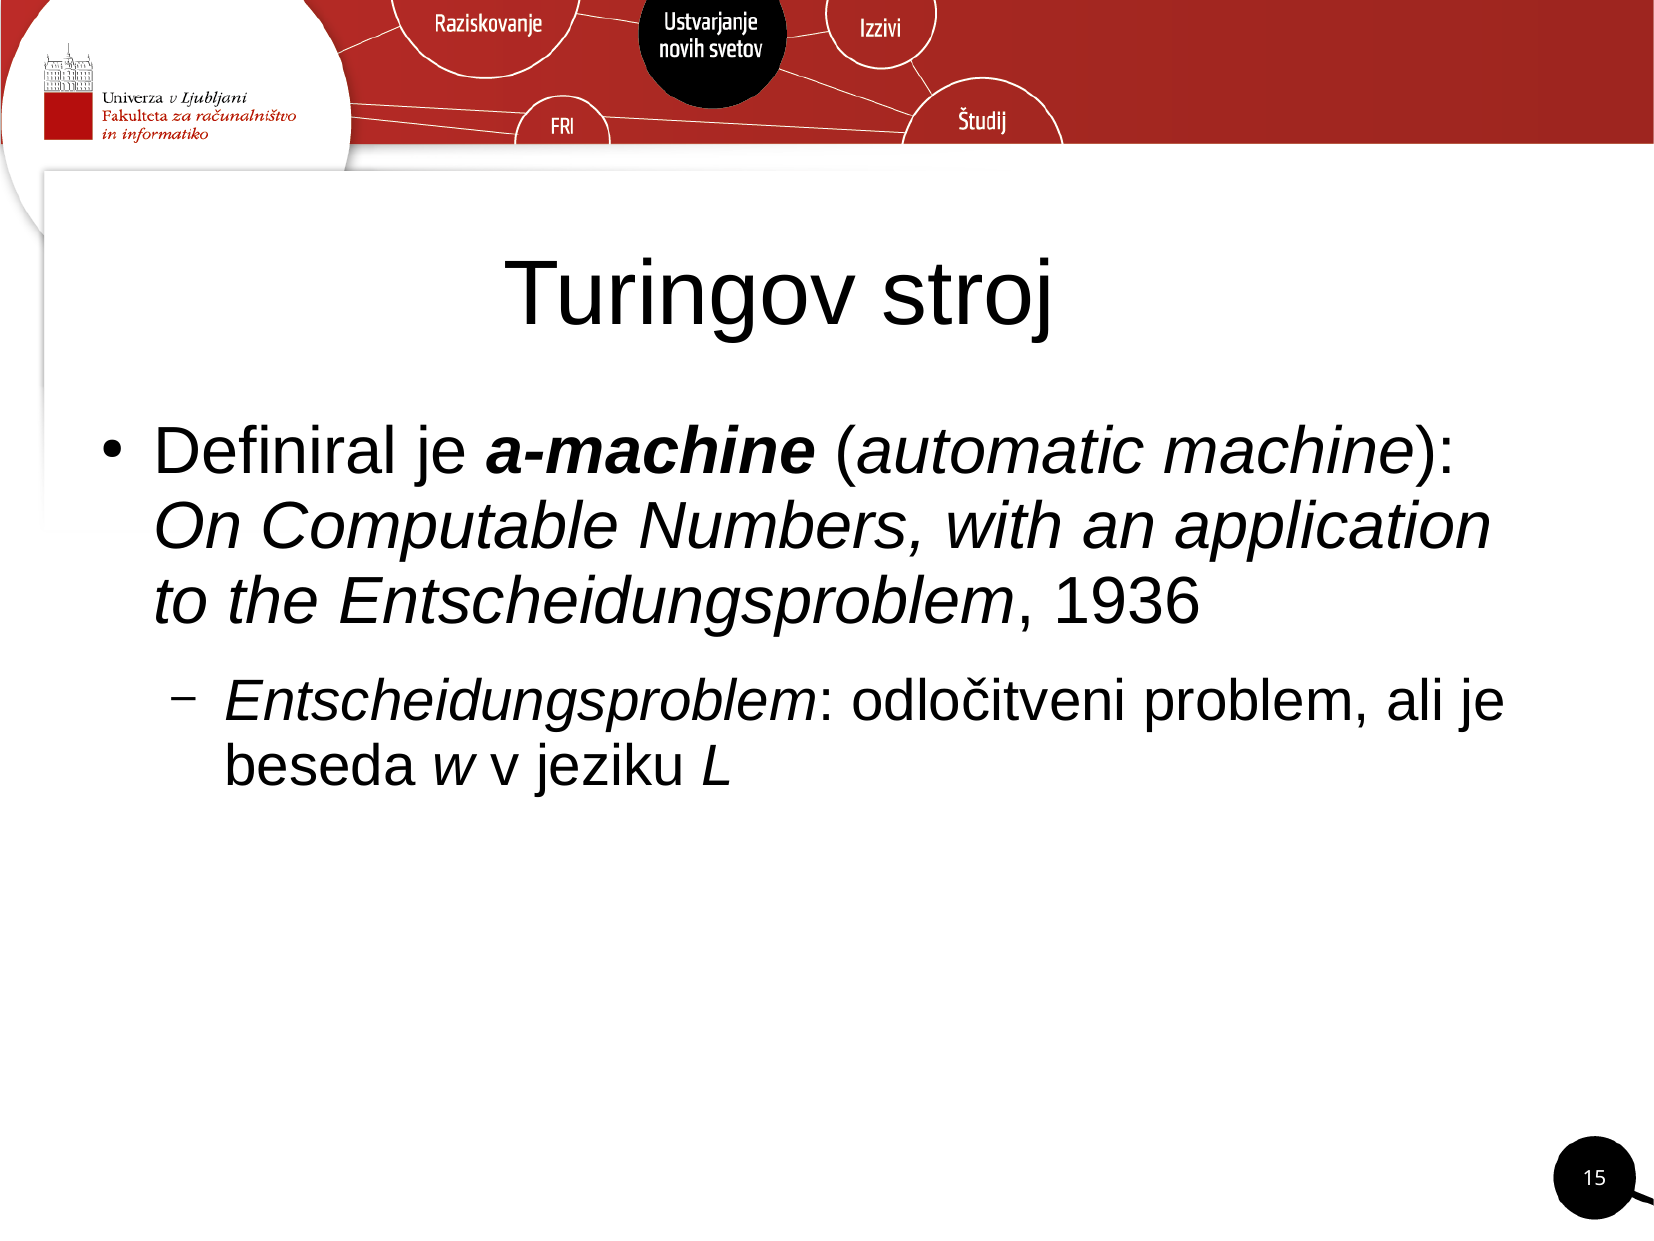

# Turingov stroj
Definiral je a-machine (automatic machine): On Computable Numbers, with an application to the Entscheidungsproblem, 1936
Entscheidungsproblem: odločitveni problem, ali je beseda w v jeziku L